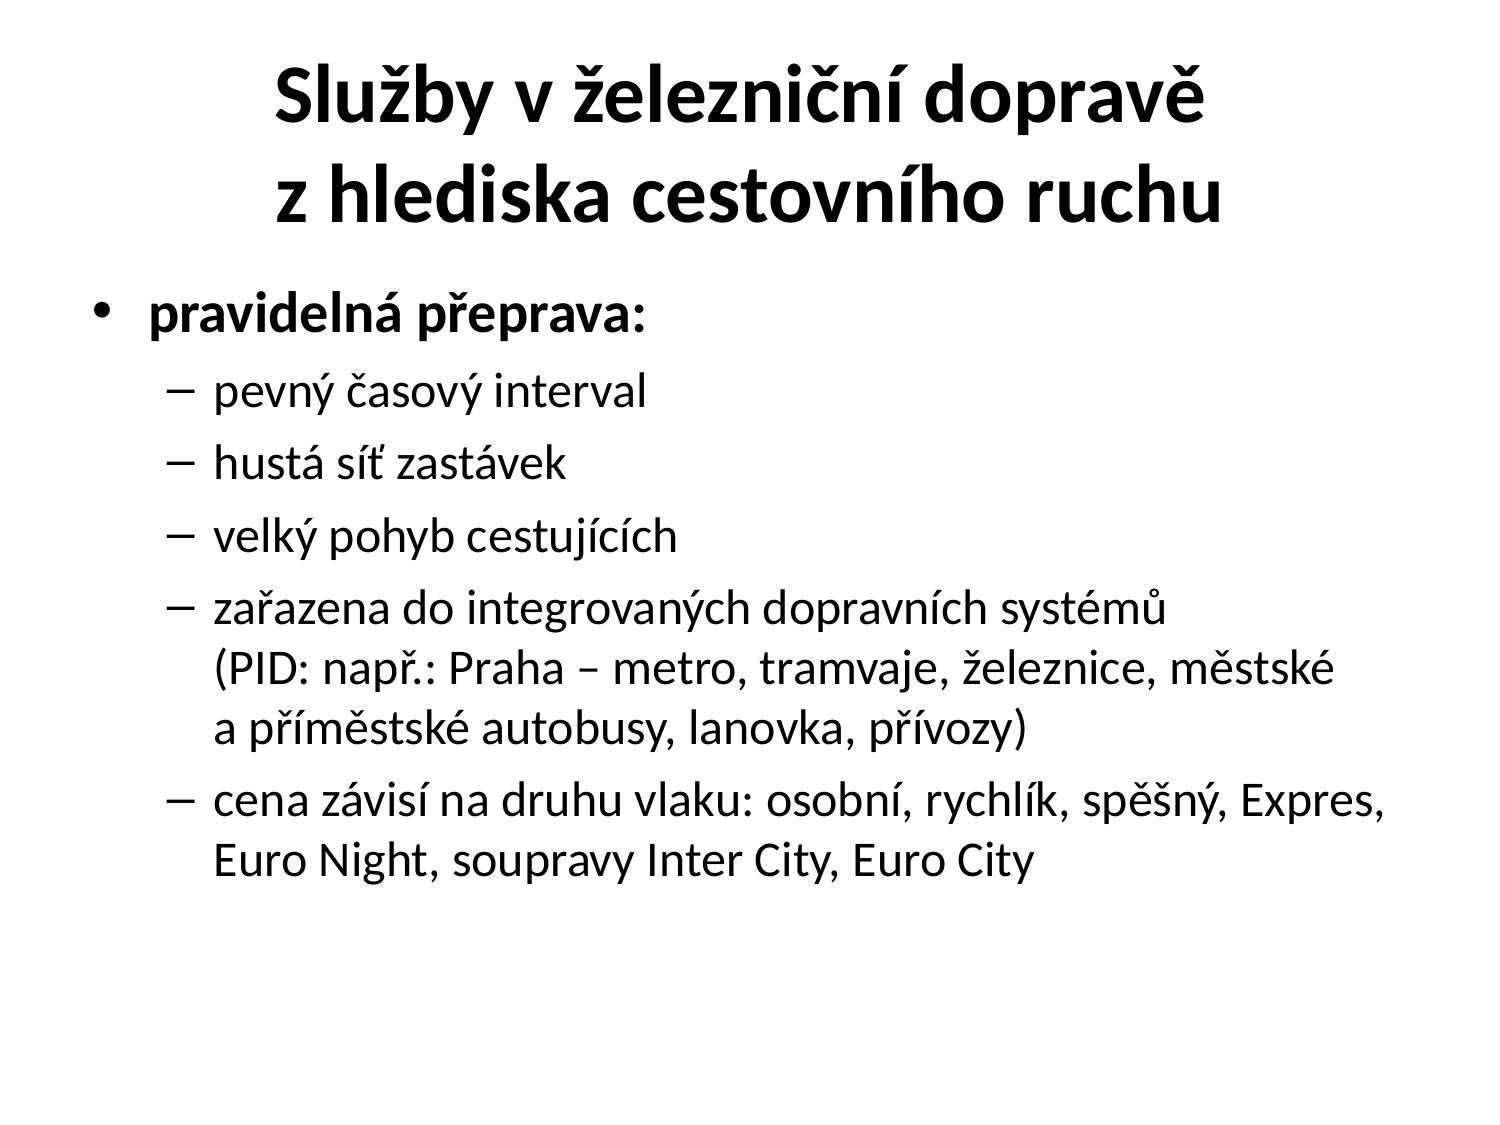

# Služby v železniční dopravě z hlediska cestovního ruchu
pravidelná přeprava:
pevný časový interval
hustá síť zastávek
velký pohyb cestujících
zařazena do integrovaných dopravních systémů
(PID: např.: Praha – metro, tramvaje, železnice, městské
a příměstské autobusy, lanovka, přívozy)
cena závisí na druhu vlaku: osobní, rychlík, spěšný, Expres, Euro Night, soupravy Inter City, Euro City